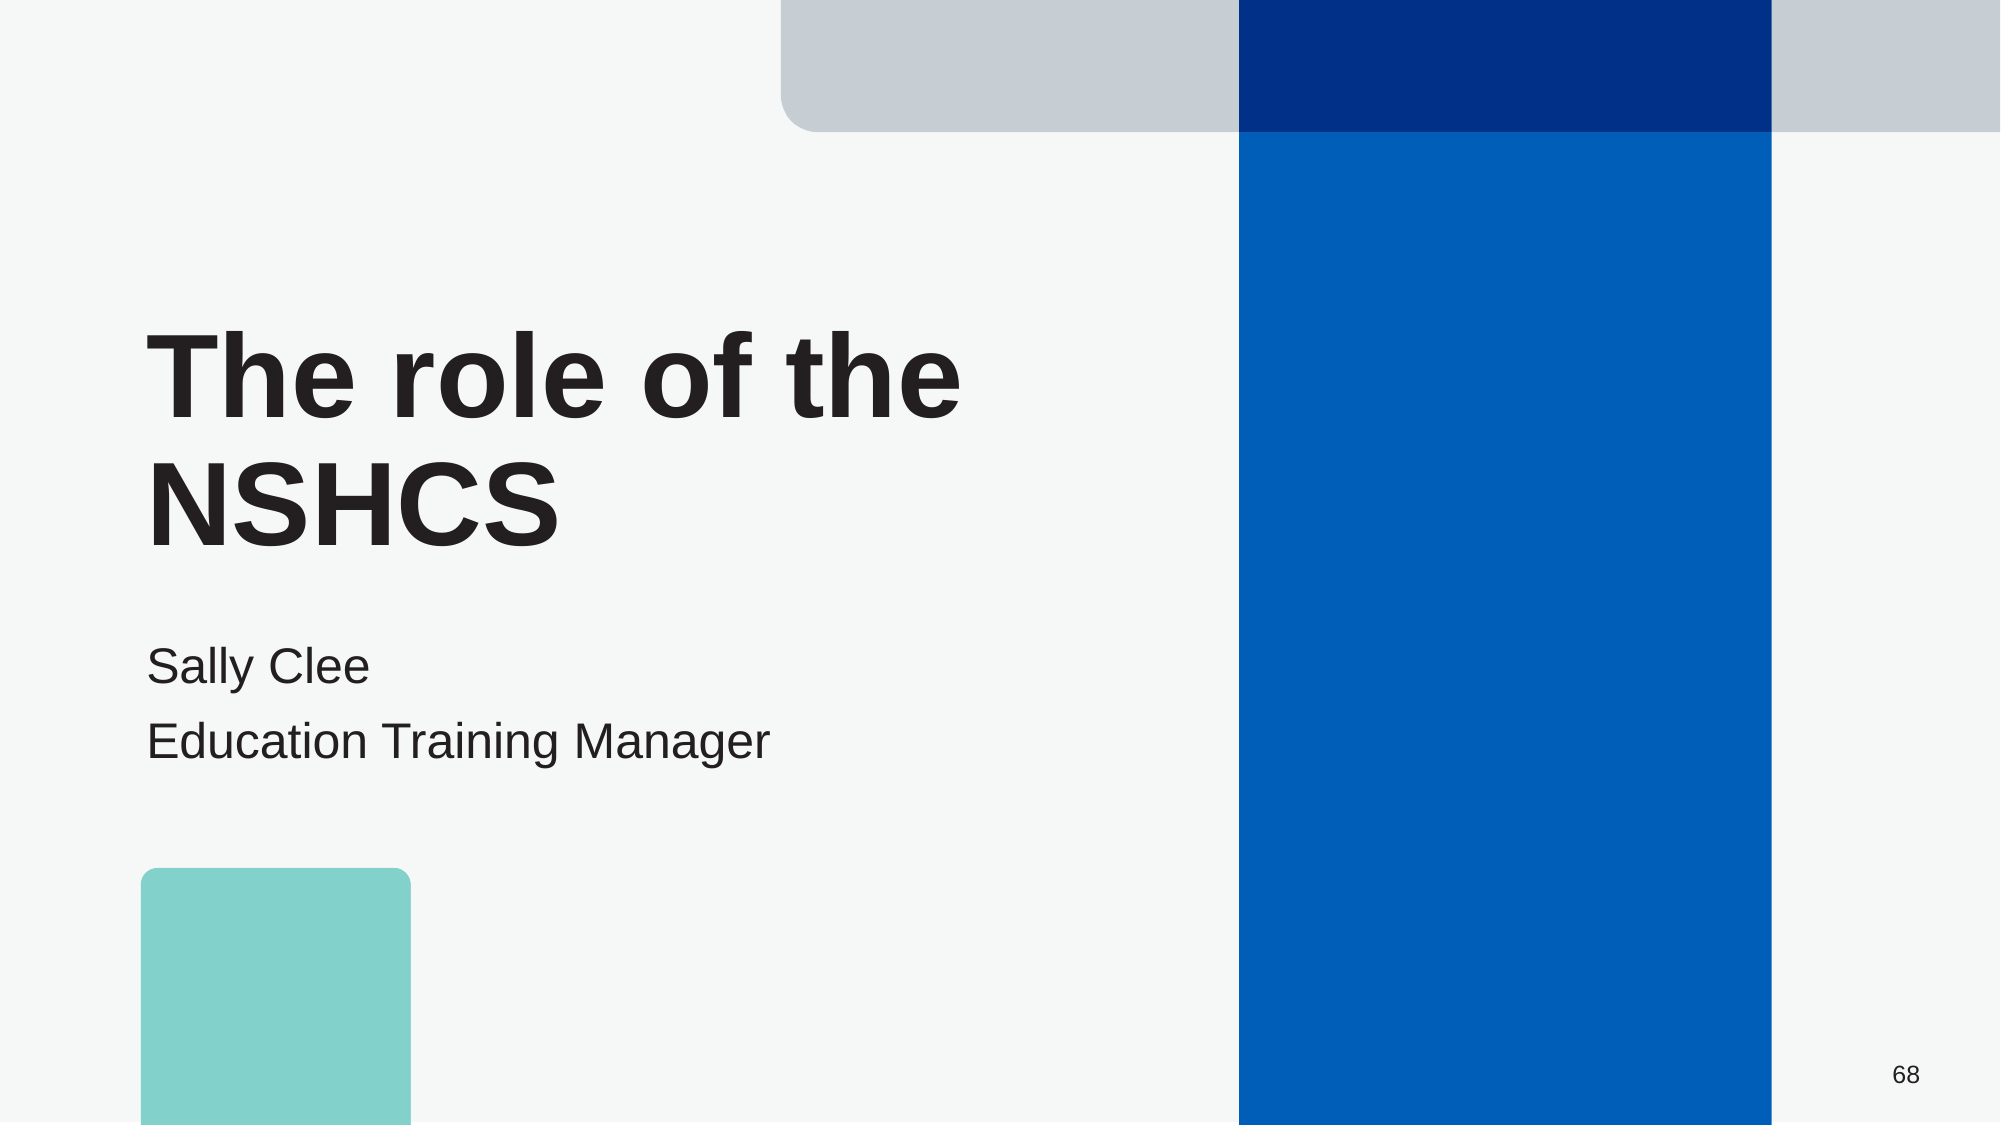

The role of the NSHCS
# Sally Clee
Education Training Manager